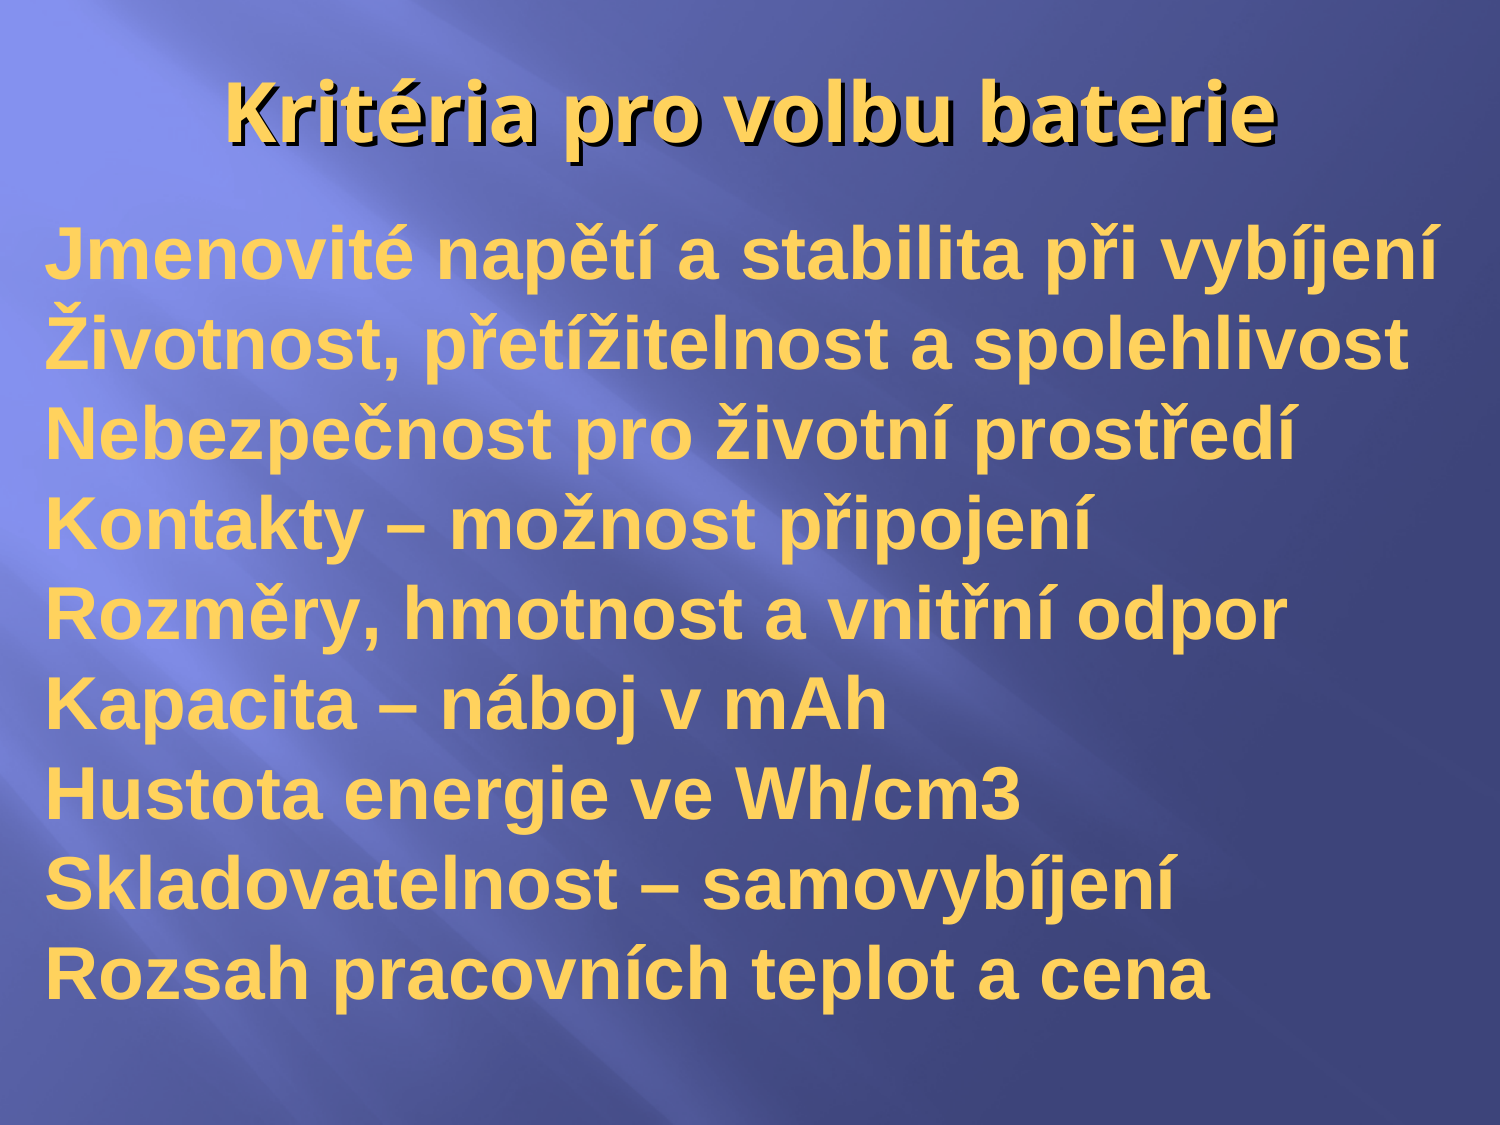

# Kritéria pro volbu baterie
Jmenovité napětí a stabilita při vybíjení
Životnost, přetížitelnost a spolehlivost
Nebezpečnost pro životní prostředí
Kontakty – možnost připojení
Rozměry, hmotnost a vnitřní odpor
Kapacita – náboj v mAh
Hustota energie ve Wh/cm3
Skladovatelnost – samovybíjení
Rozsah pracovních teplot a cena